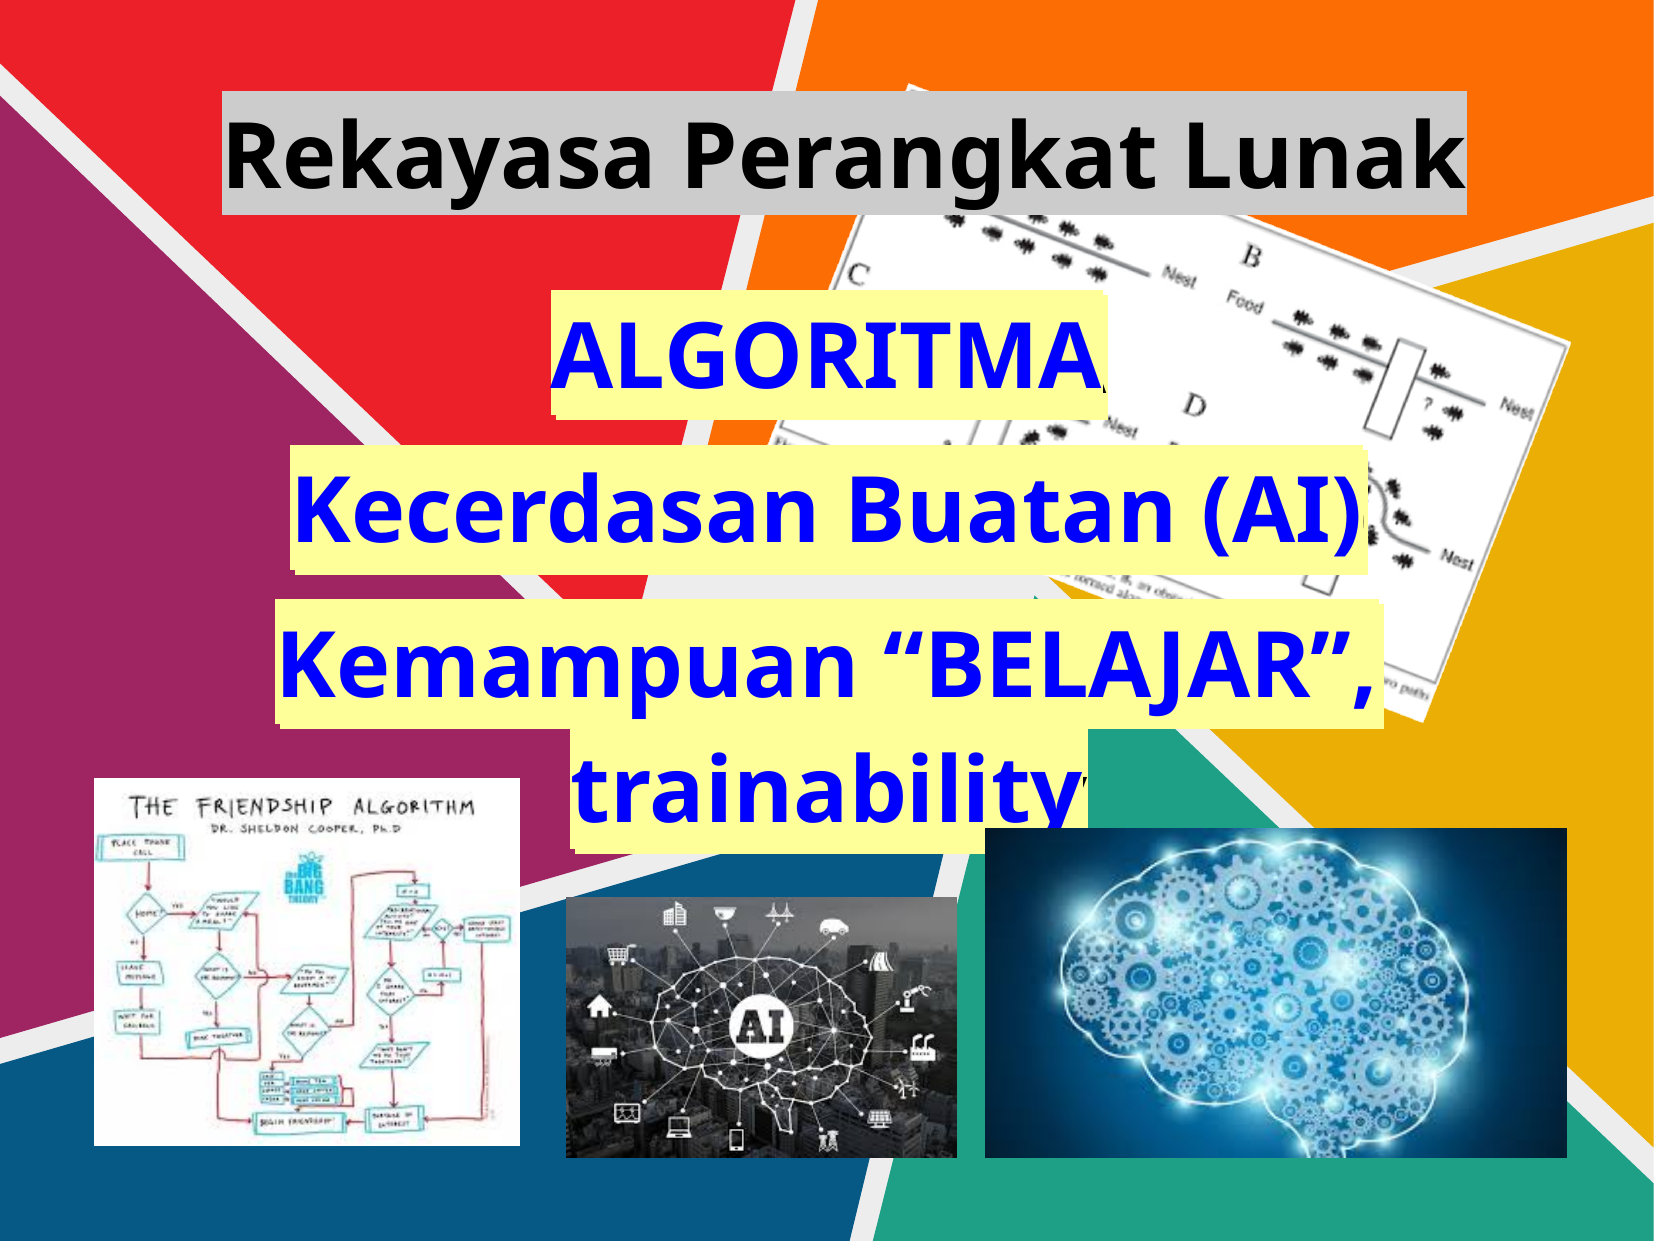

# Rekayasa Perangkat Lunak
ALGORITMA
Kecerdasan Buatan (AI)
Kemampuan “BELAJAR”, trainability